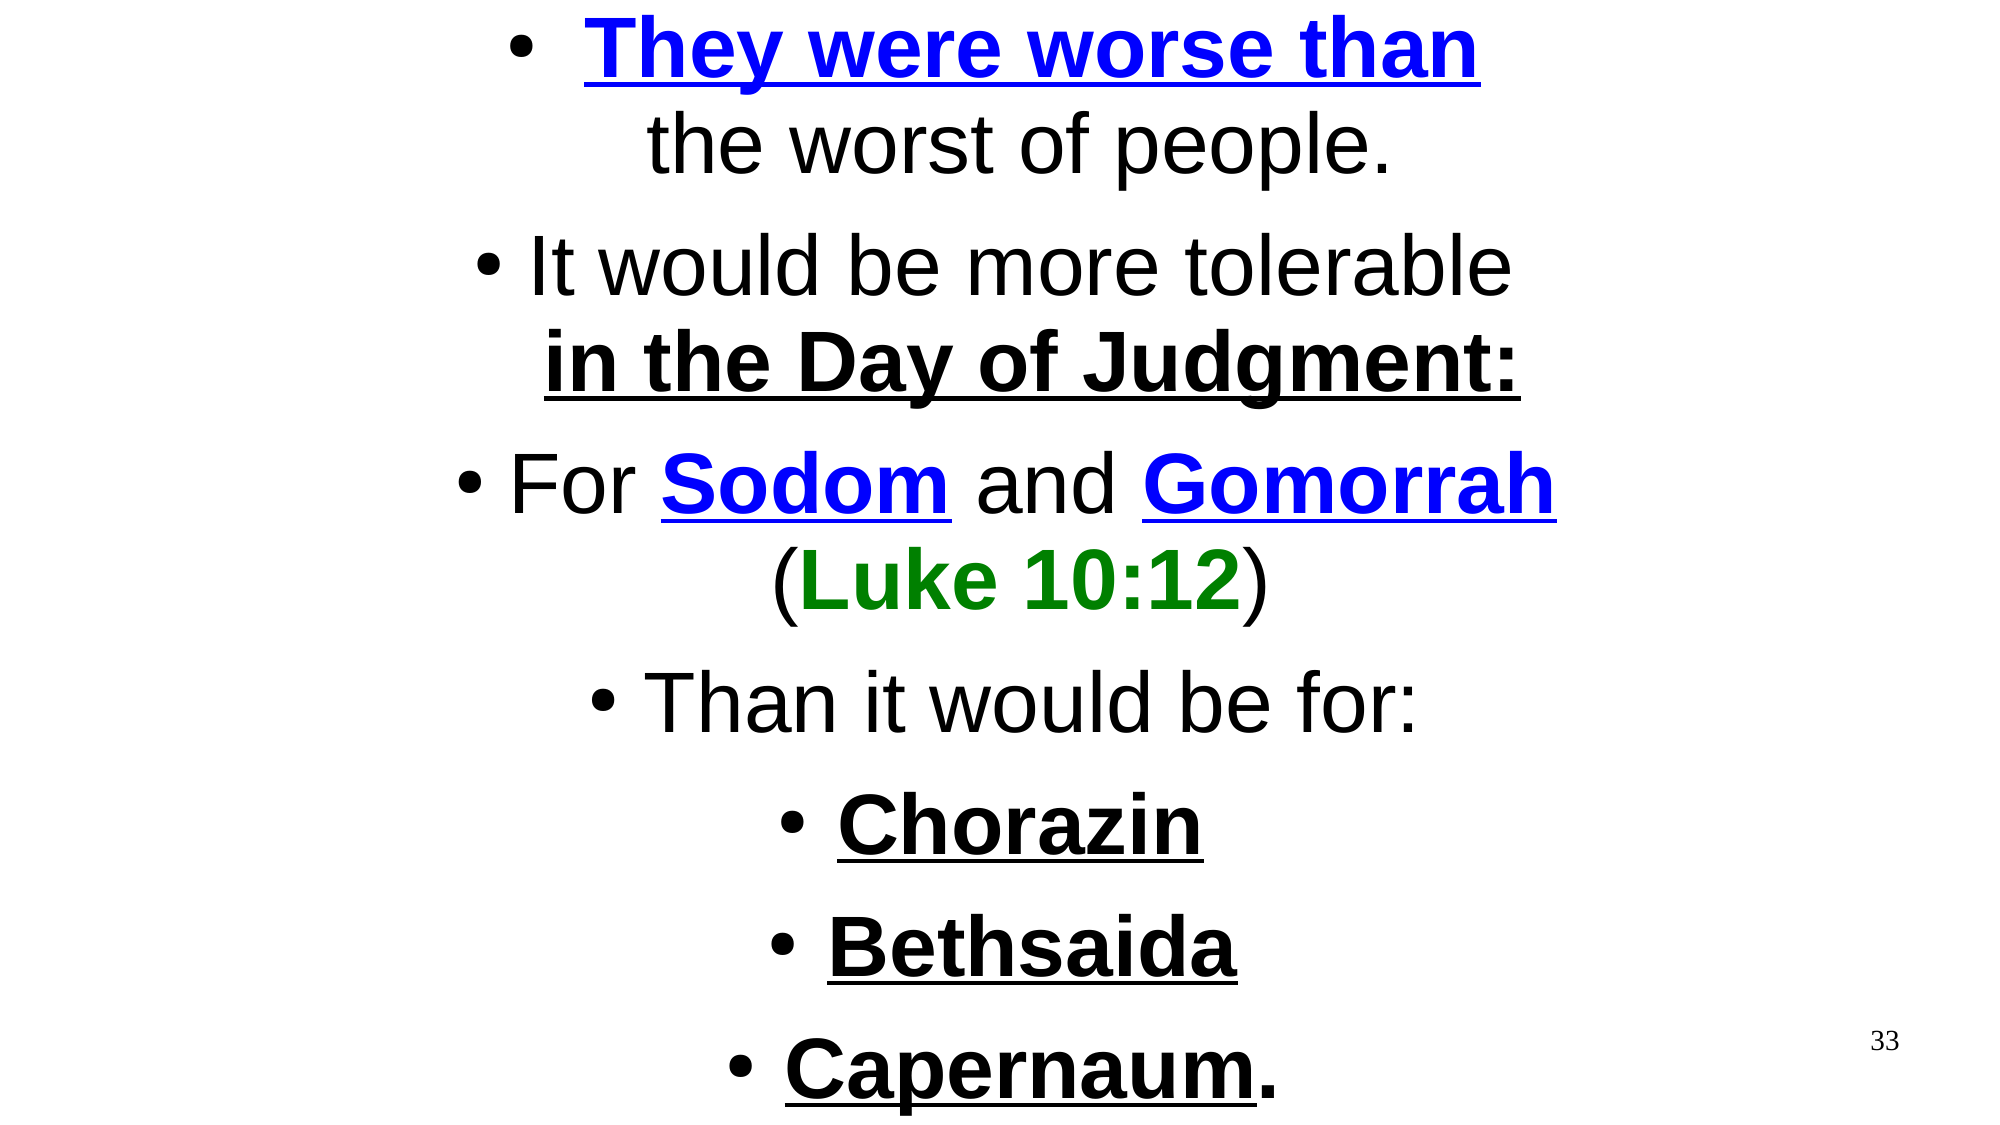

# They were worse than the worst of people.
It would be more tolerable
in the Day of Judgment:
For Sodom and Gomorrah
(Luke 10:12)
Than it would be for:
Chorazin
Bethsaida
Capernaum.
33